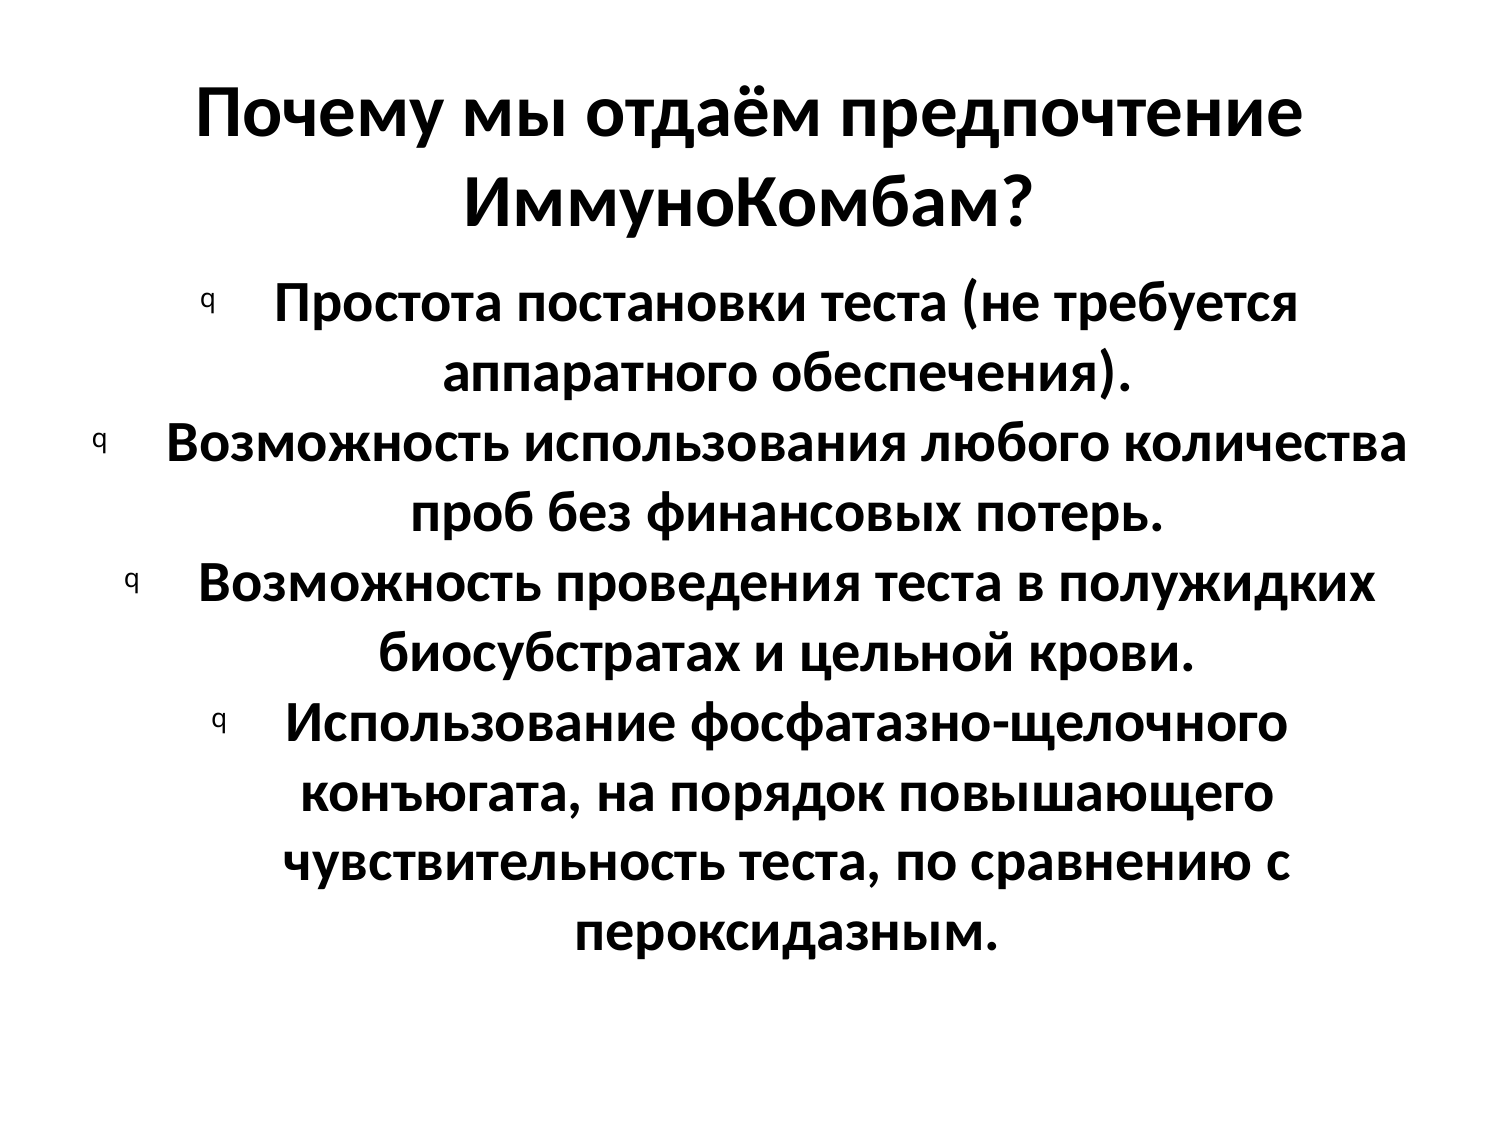

# Почему мы отдаём предпочтение ИммуноКомбам?
Простота постановки теста (не требуется аппаратного обеспечения).
Возможность использования любого количества проб без финансовых потерь.
Возможность проведения теста в полужидких биосубстратах и цельной крови.
Использование фосфатазно-щелочного конъюгата, на порядок повышающего чувствительность теста, по сравнению с пероксидазным.